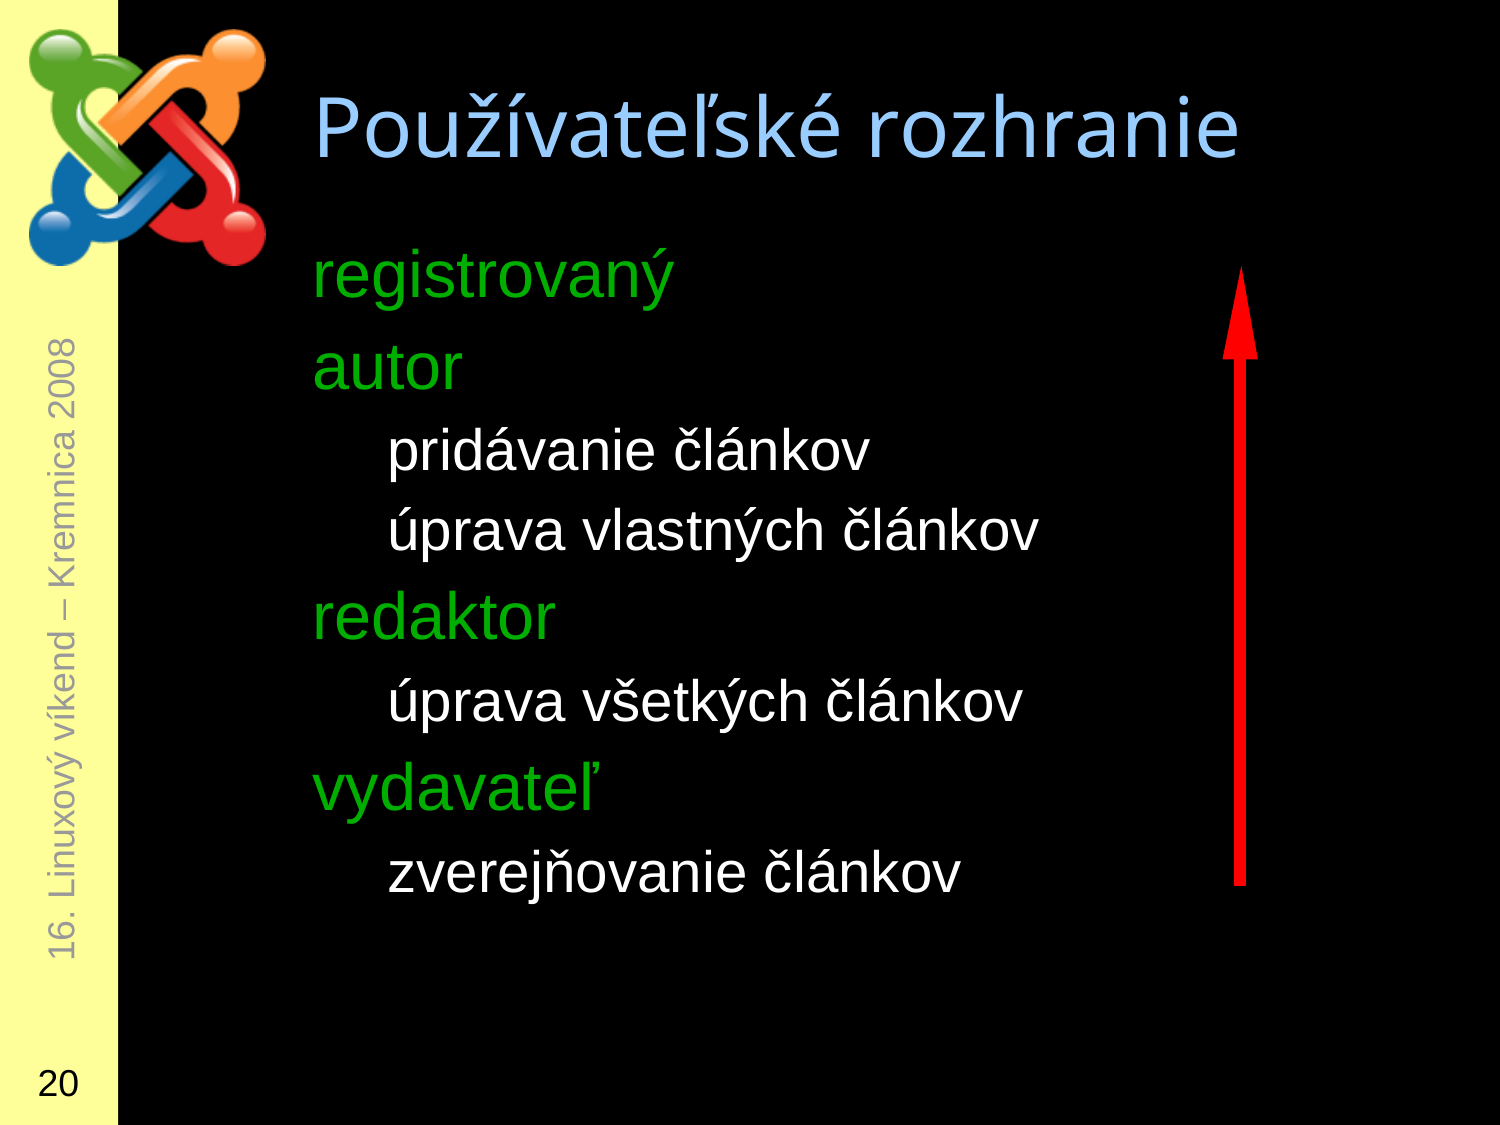

# Používateľské rozhranie
registrovaný
autor
pridávanie článkov
úprava vlastných článkov
redaktor
úprava všetkých článkov
vydavateľ
zverejňovanie článkov